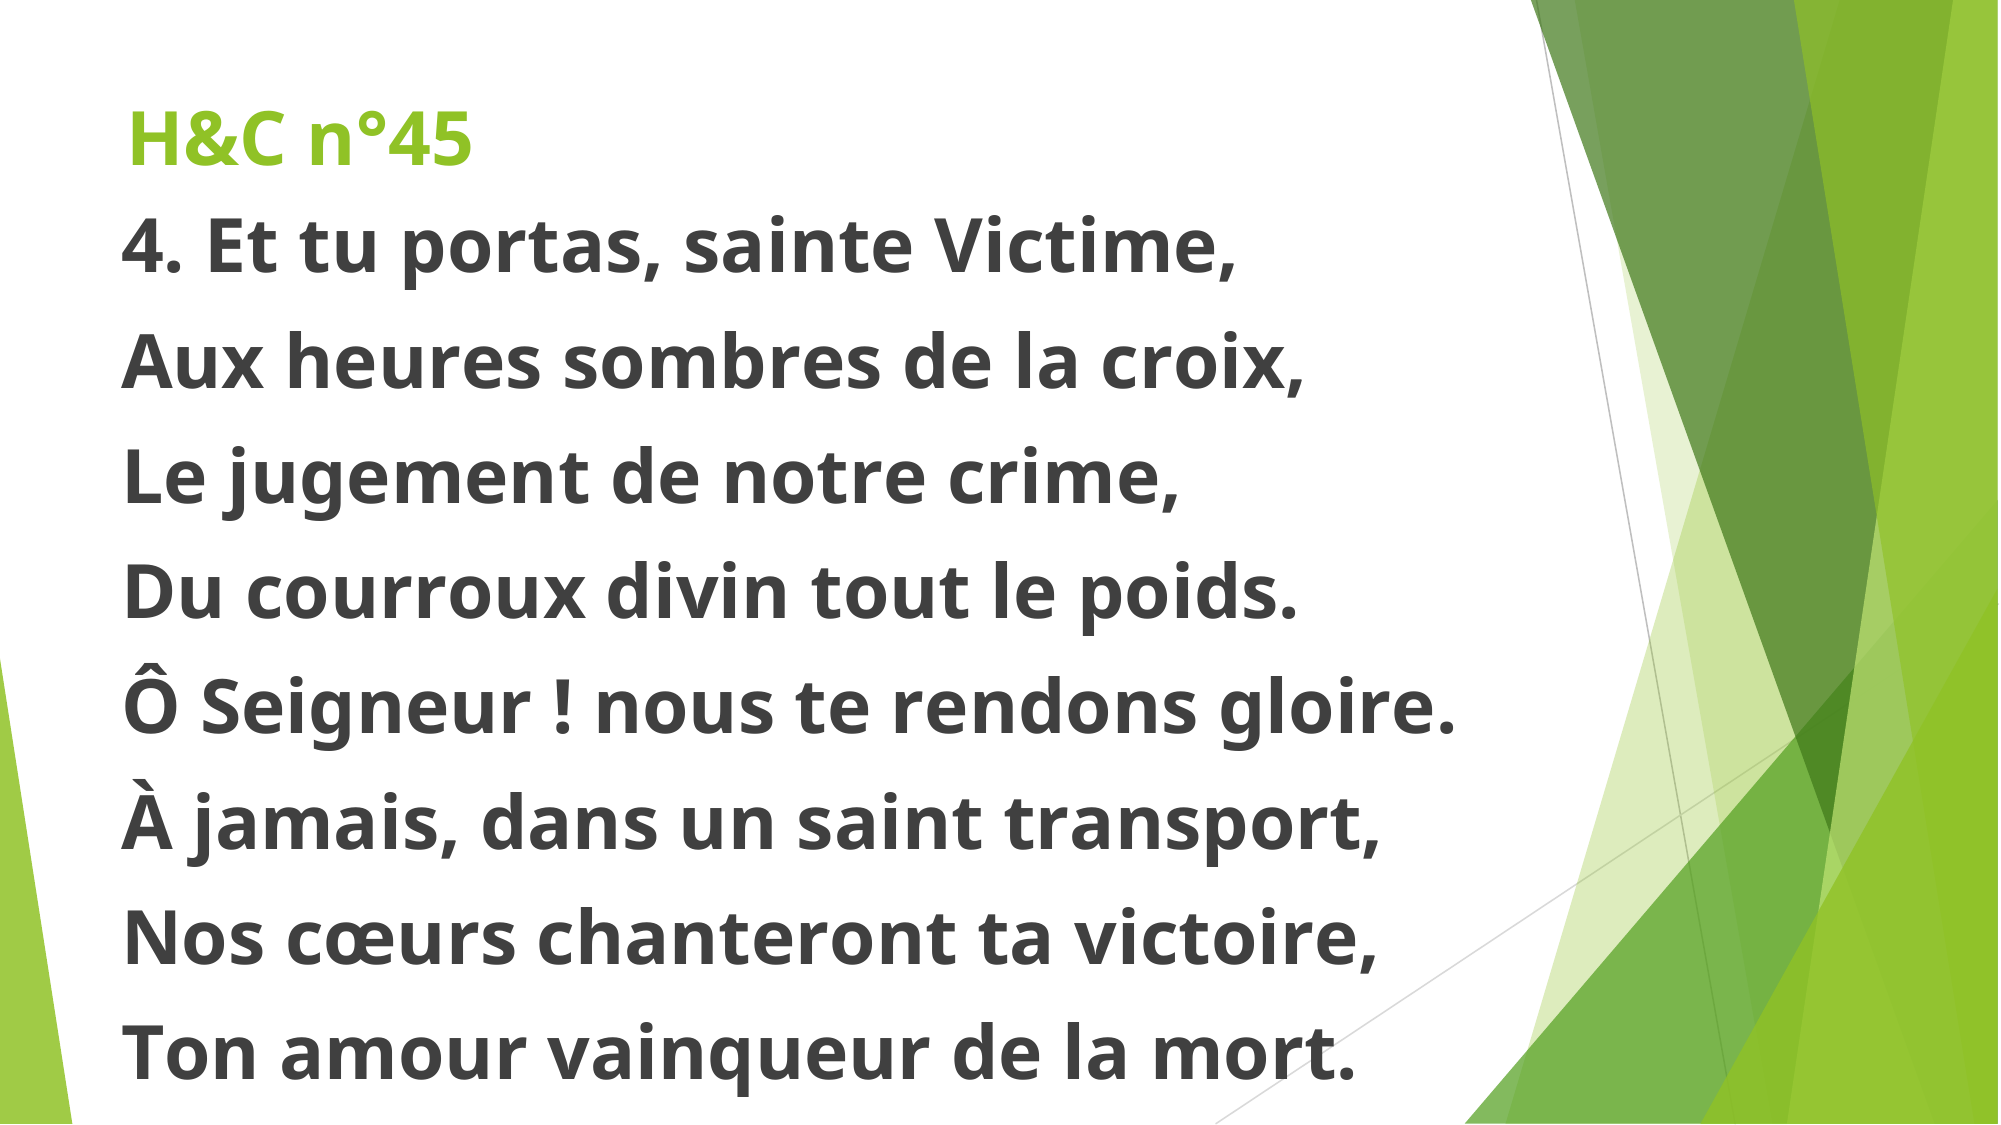

H&C n°45
4. Et tu portas, sainte Victime,
Aux heures sombres de la croix,
Le jugement de notre crime,
Du courroux divin tout le poids.
Ô Seigneur ! nous te rendons gloire.
À jamais, dans un saint transport,
Nos cœurs chanteront ta victoire,
Ton amour vainqueur de la mort.